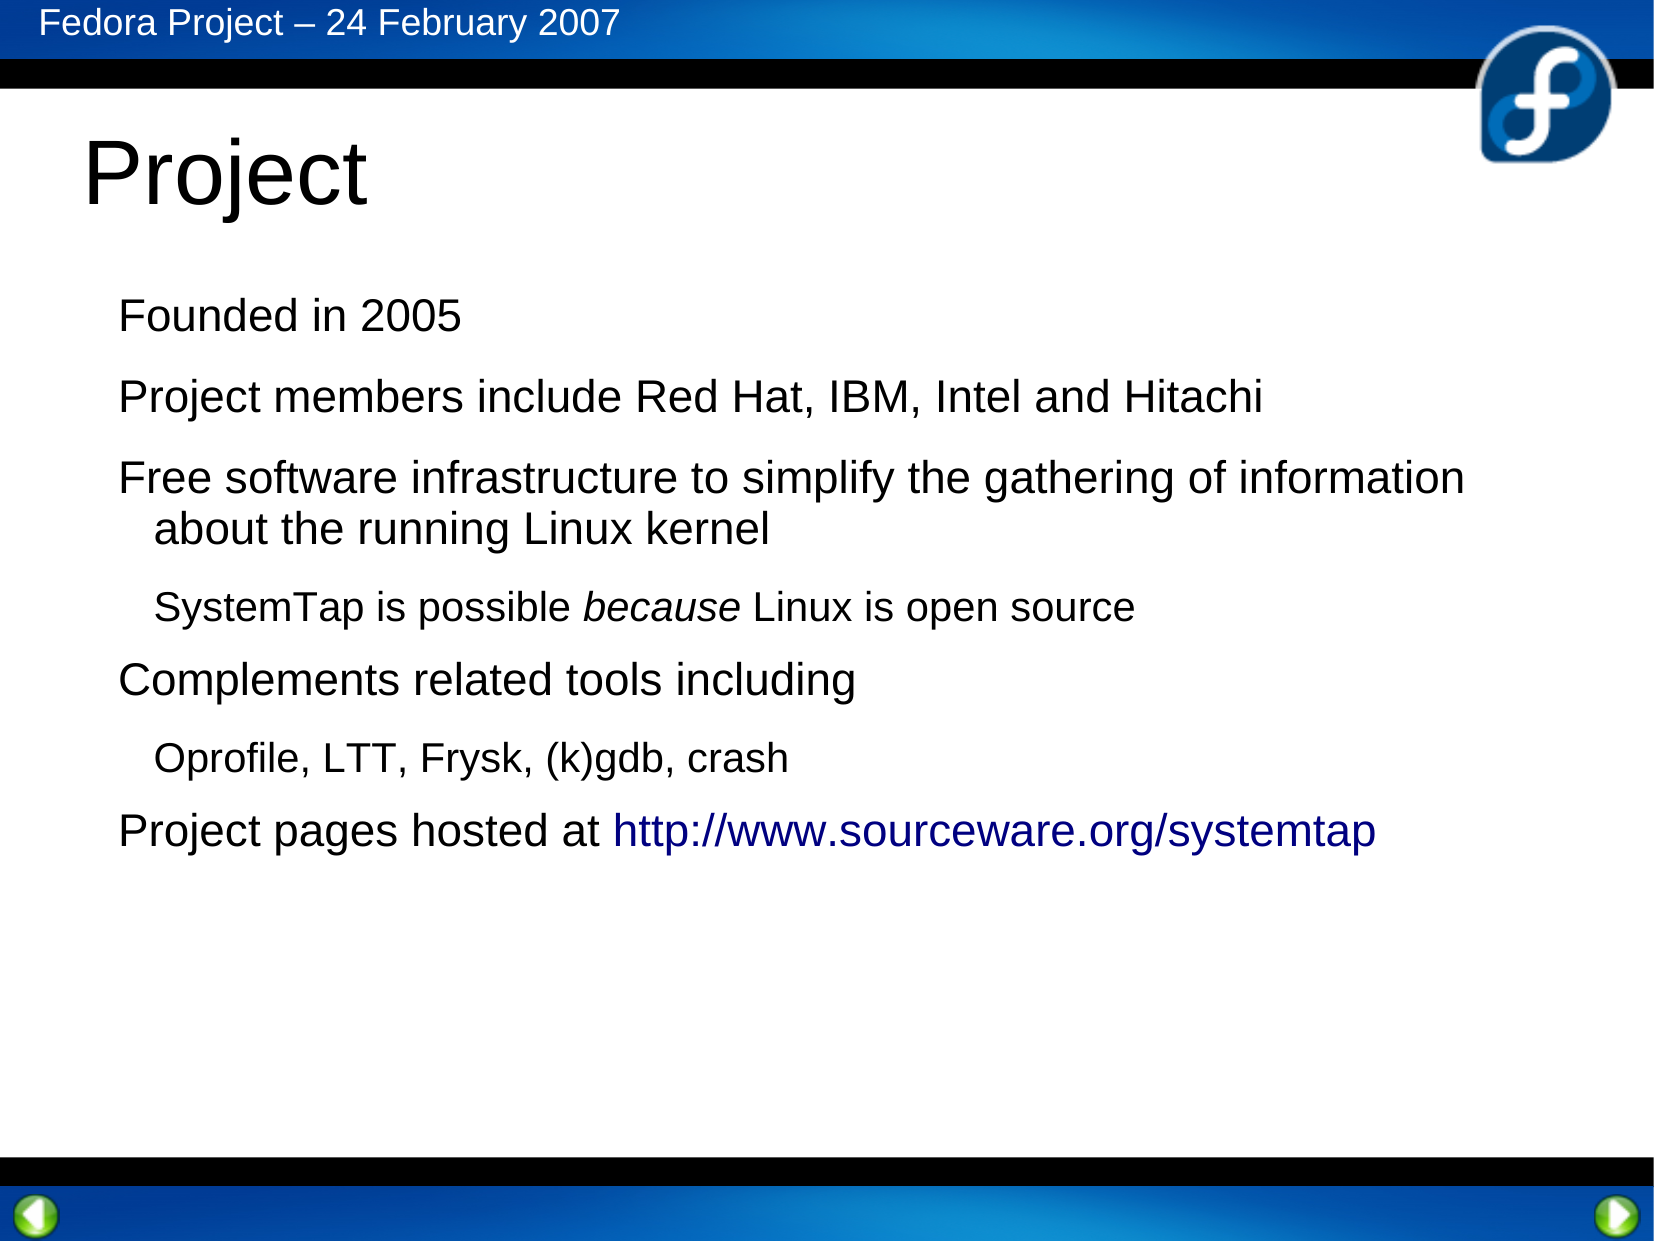

# Project
Founded in 2005
Project members include Red Hat, IBM, Intel and Hitachi
Free software infrastructure to simplify the gathering of information about the running Linux kernel
SystemTap is possible because Linux is open source
Complements related tools including
Oprofile, LTT, Frysk, (k)gdb, crash
Project pages hosted at http://www.sourceware.org/systemtap